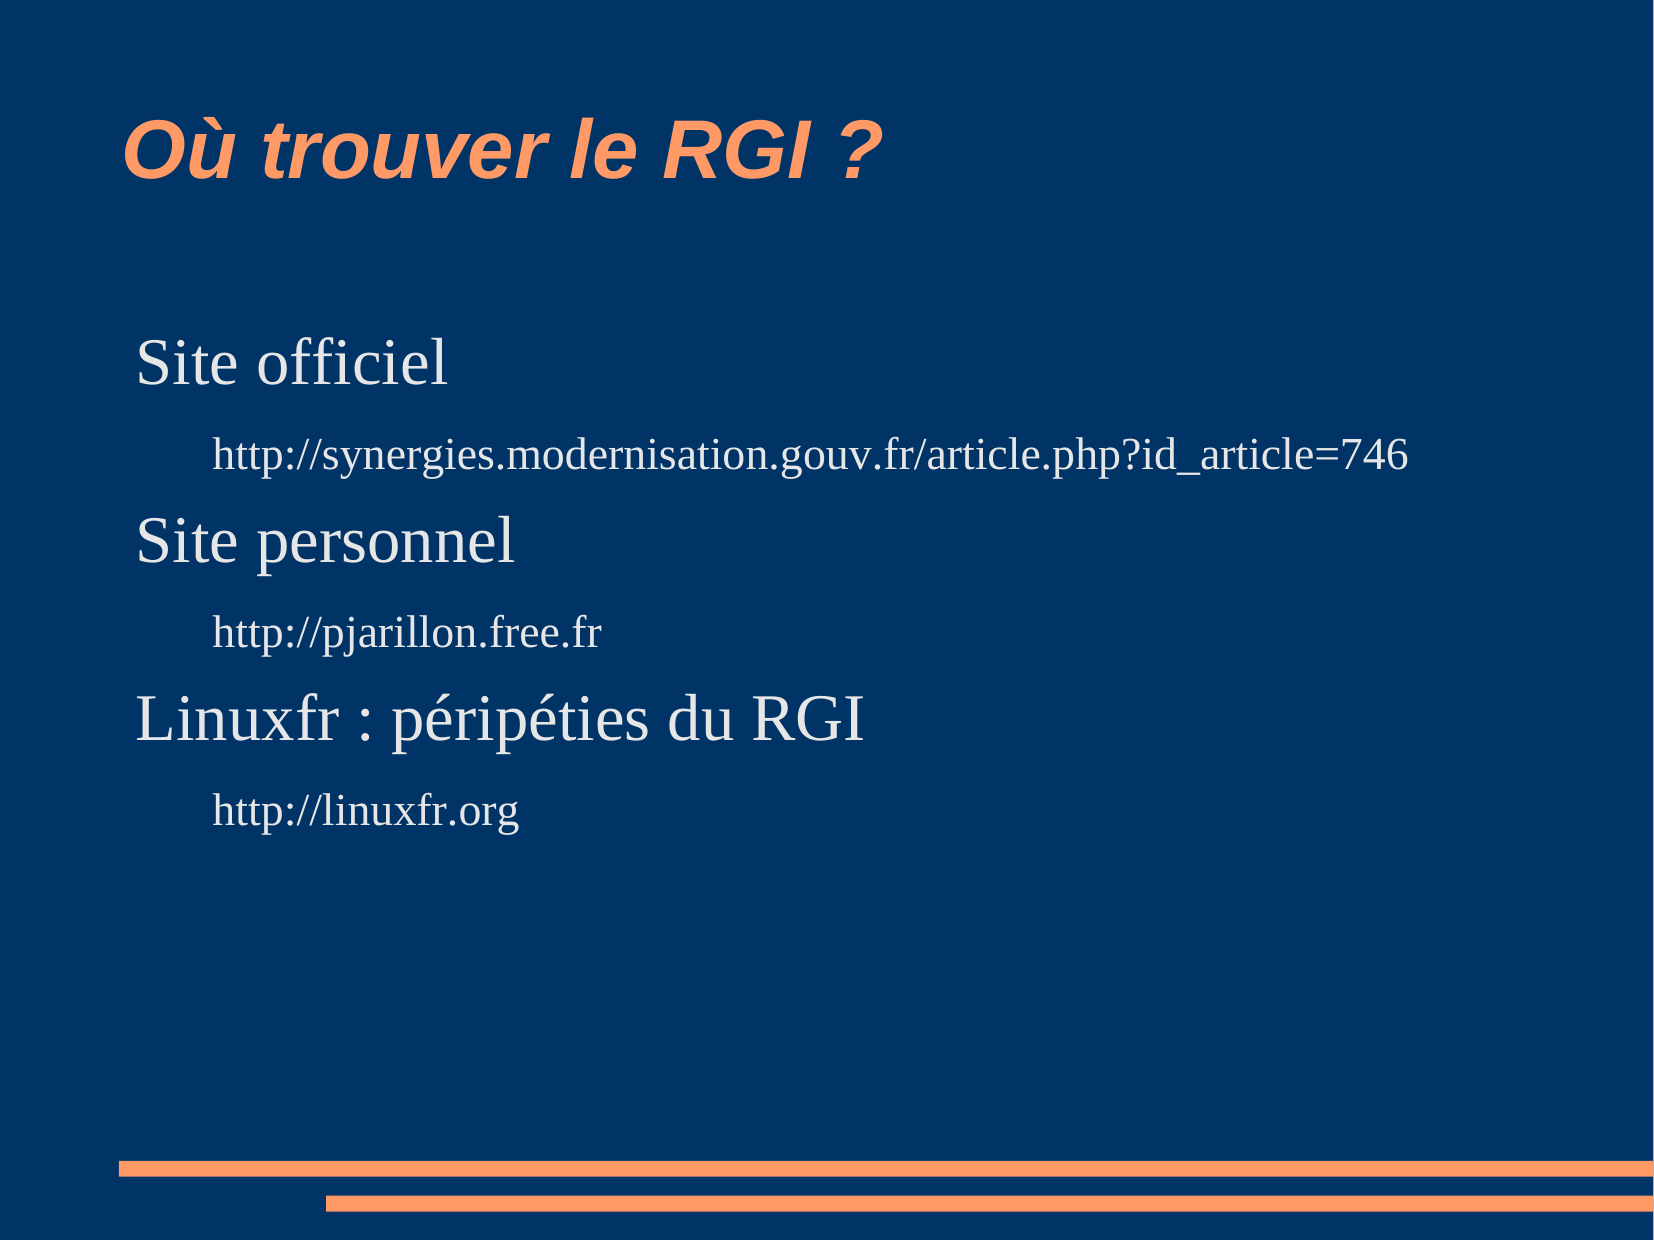

# Où trouver le RGI ?
Site officiel
http://synergies.modernisation.gouv.fr/article.php?id_article=746
Site personnel
http://pjarillon.free.fr
Linuxfr : péripéties du RGI
http://linuxfr.org